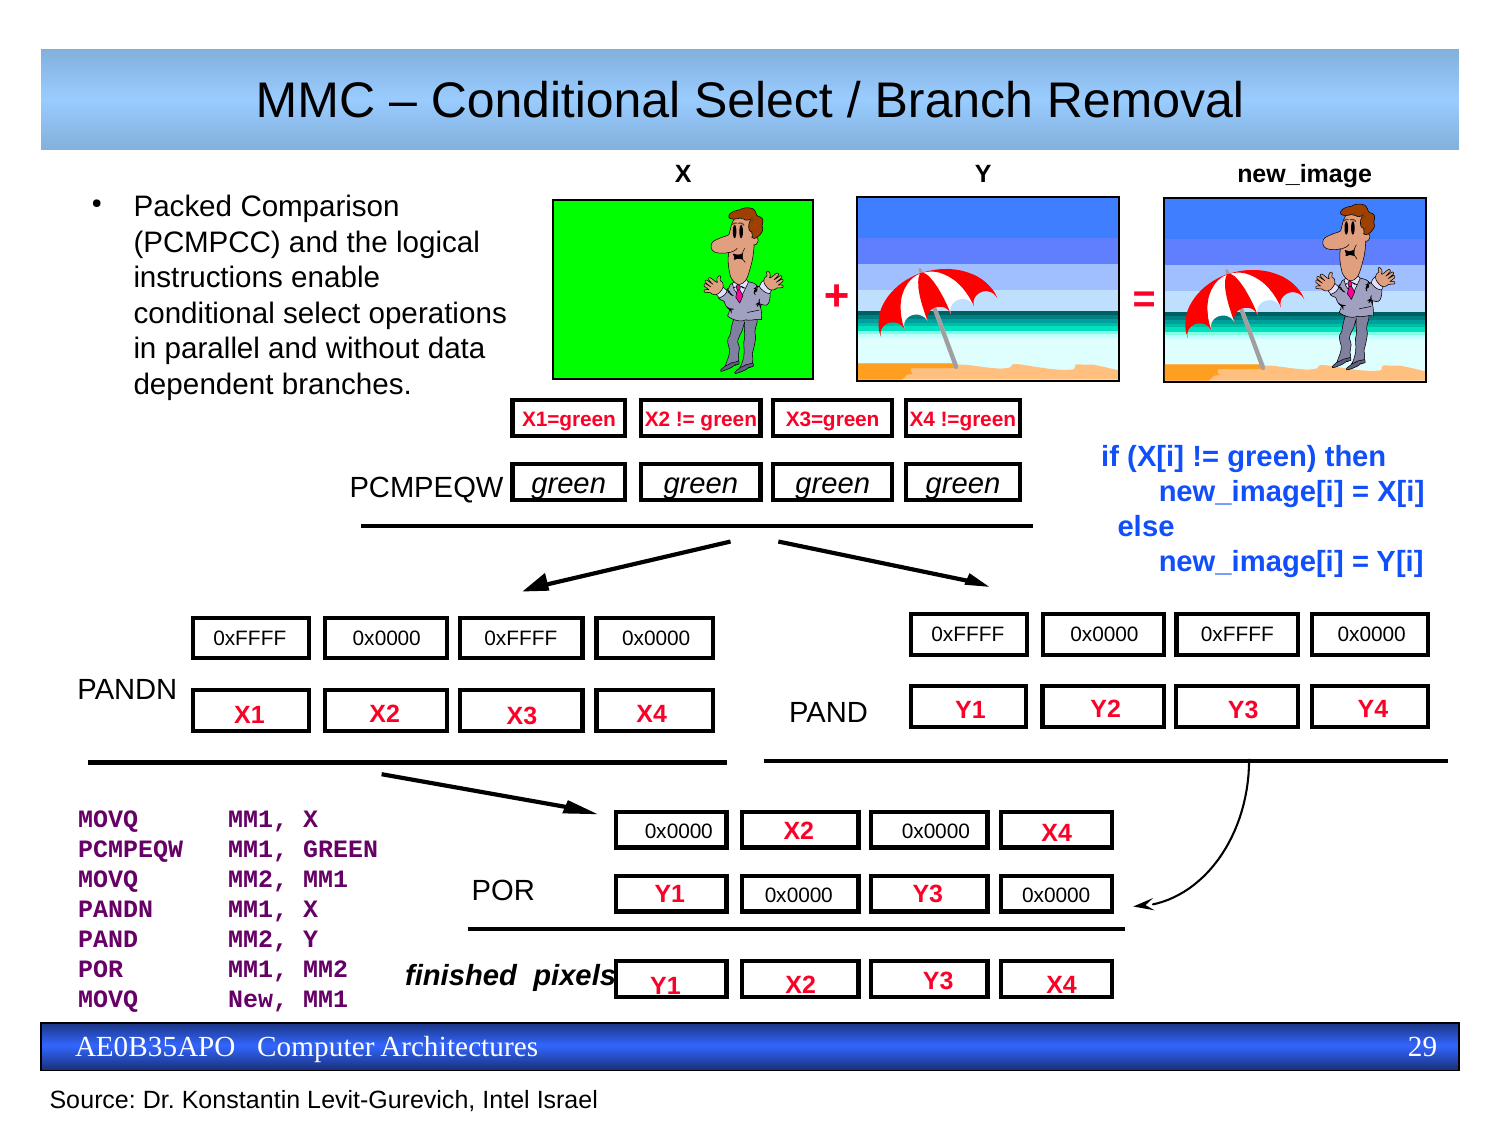

# MMC – Conditional Select / Branch Removal
X
Y
new_image
Packed Comparison (PCMPCC) and the logical instructions enable conditional select operations in parallel and without data dependent branches.
+
=
X1=green
X2 != green
X3=green
X4 !=green
PCMPEQW
green
green
green
green
if (X[i] != green) then
 new_image[i] = X[i]
 else
 new_image[i] = Y[i]
 0xFFFF
 0x0000
0xFFFF
 0x0000
Y2
Y4
Y1
Y3
PAND
 0xFFFF
 0x0000
0xFFFF
 0x0000
PANDN
X2
X4
X1
X3
MOVQ	MM1, X
PCMPEQW 	MM1, GREEN
MOVQ	MM2, MM1
PANDN	MM1, X
PAND	MM2, Y
POR	MM1, MM2
MOVQ	New, MM1
X2
X4
0x0000
0x0000
POR
Y1
Y3
 0x0000
 0x0000
finished pixels
Y3
X2
X4
Y1
AE0B35APO Computer Architectures
29
Source: Dr. Konstantin Levit-Gurevich, Intel Israel